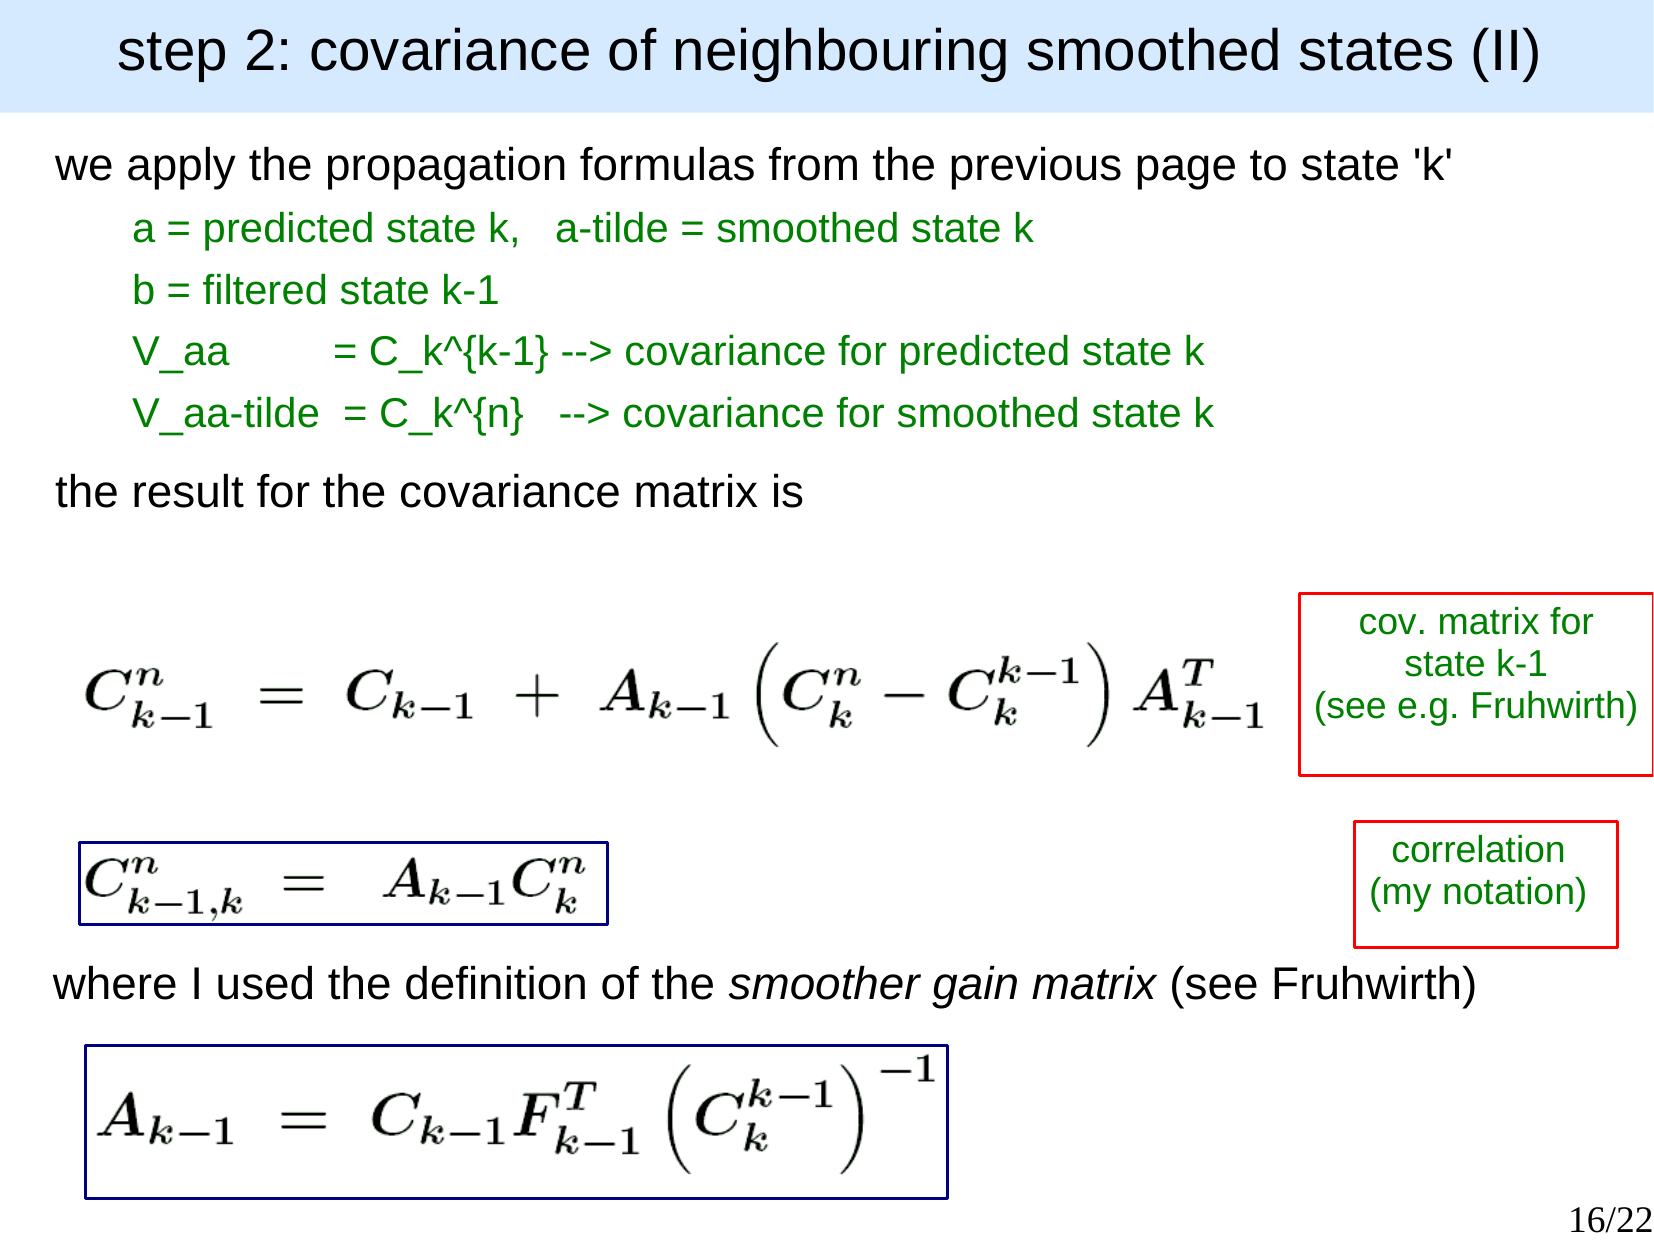

# step 2: covariance of neighbouring smoothed states (II)
we apply the propagation formulas from the previous page to state 'k'
a = predicted state k, a-tilde = smoothed state k
b = filtered state k-1
V_aa = C_k^{k-1} --> covariance for predicted state k
V_aa-tilde = C_k^{n} --> covariance for smoothed state k
the result for the covariance matrix is
cov. matrix for
state k-1
(see e.g. Fruhwirth)
correlation
(my notation)
where I used the definition of the smoother gain matrix (see Fruhwirth)
16